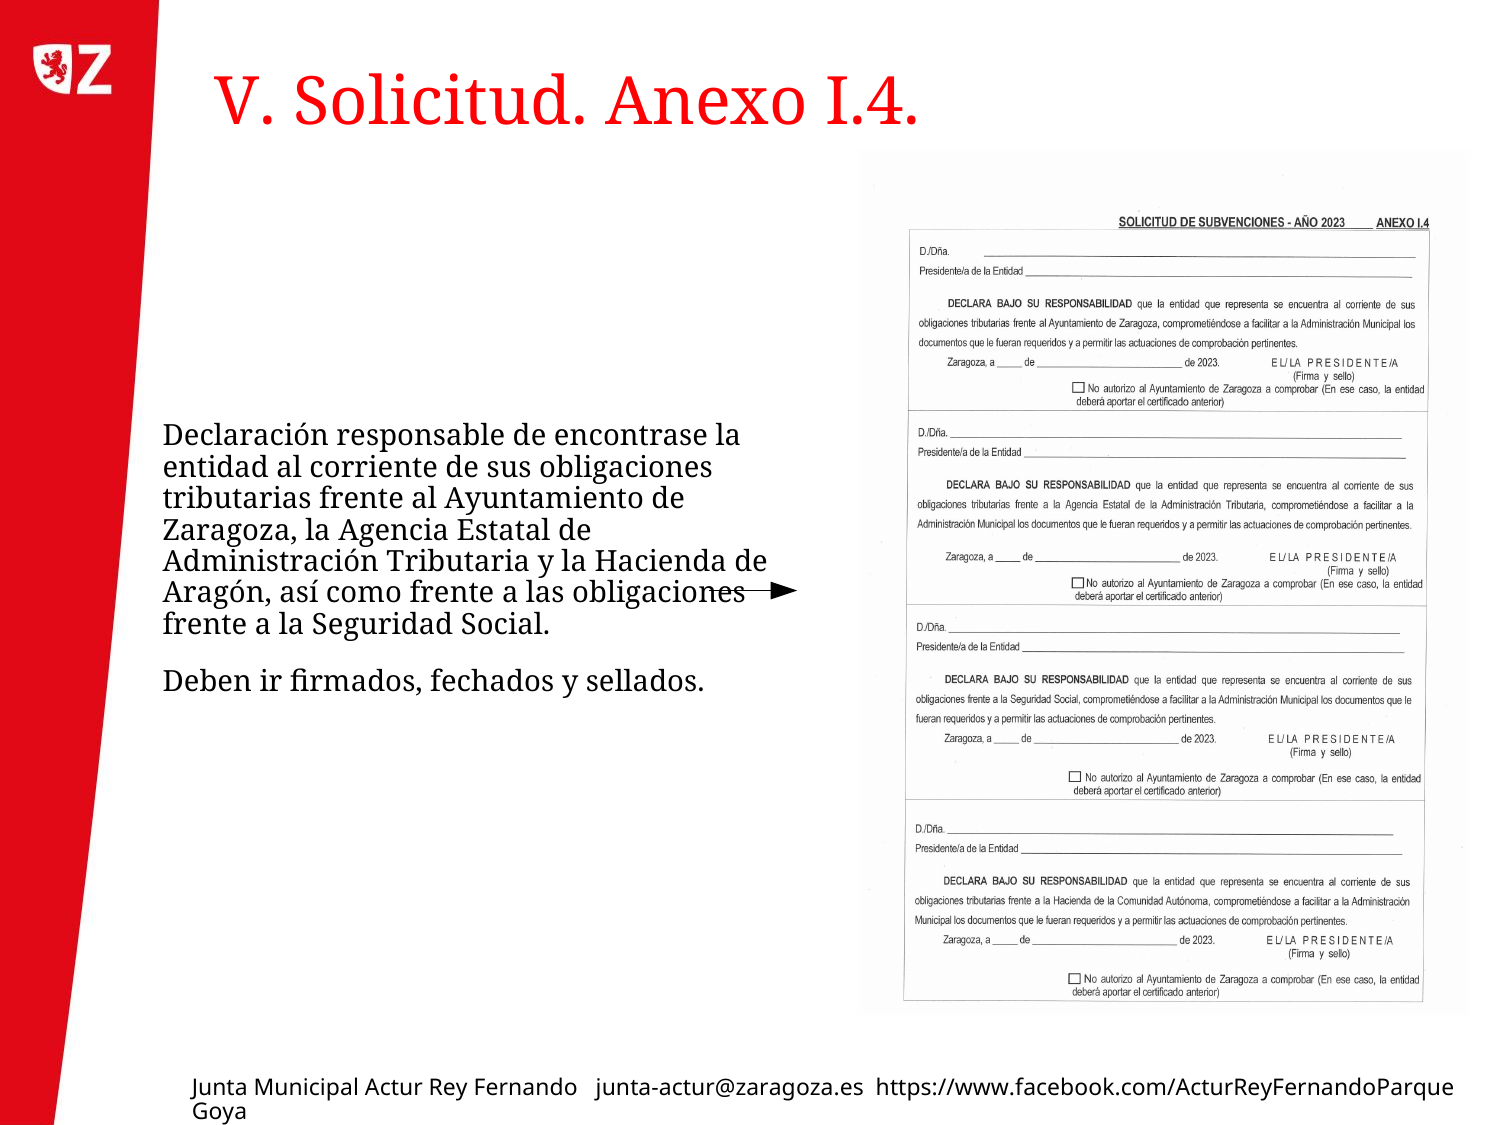

V. Solicitud. Anexo I.4.
Declaración responsable de encontrase la entidad al corriente de sus obligaciones tributarias frente al Ayuntamiento de Zaragoza, la Agencia Estatal de Administración Tributaria y la Hacienda de Aragón, así como frente a las obligaciones frente a la Seguridad Social.
Deben ir firmados, fechados y sellados.
Junta Municipal Actur Rey Fernando junta-actur@zaragoza.es https://www.facebook.com/ActurReyFernandoParqueGoya